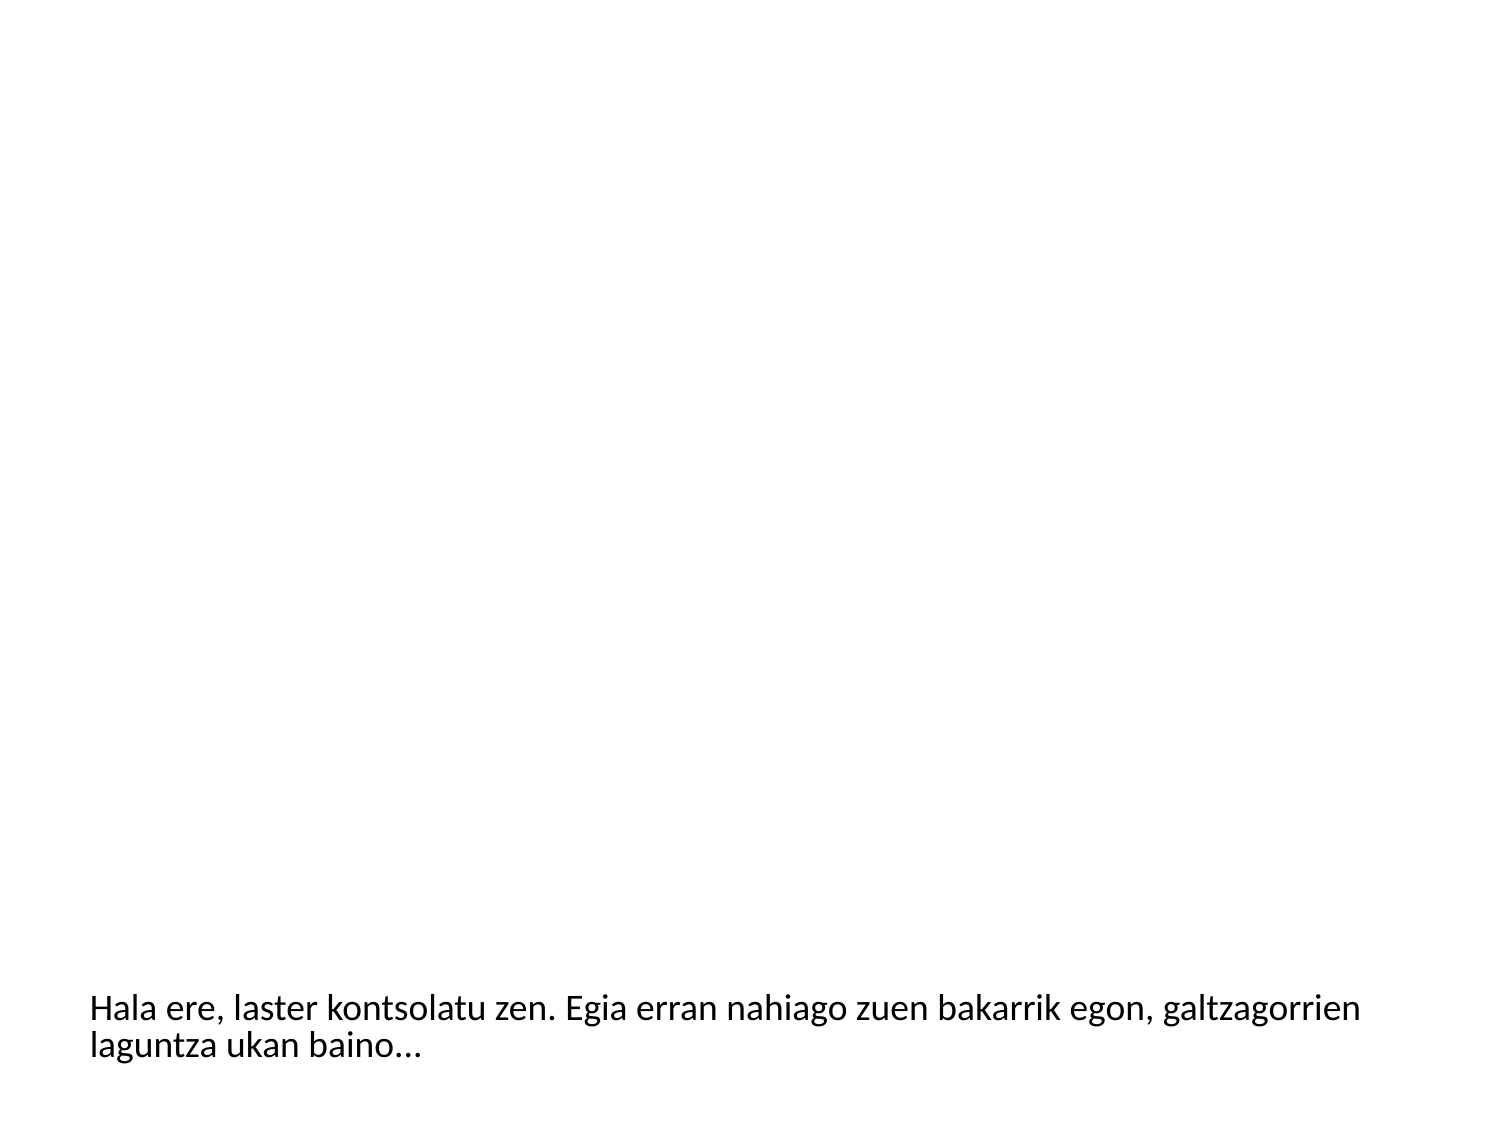

Hala ere, laster kontsolatu zen. Egia erran nahiago zuen bakarrik egon, galtzagorrien laguntza ukan baino...